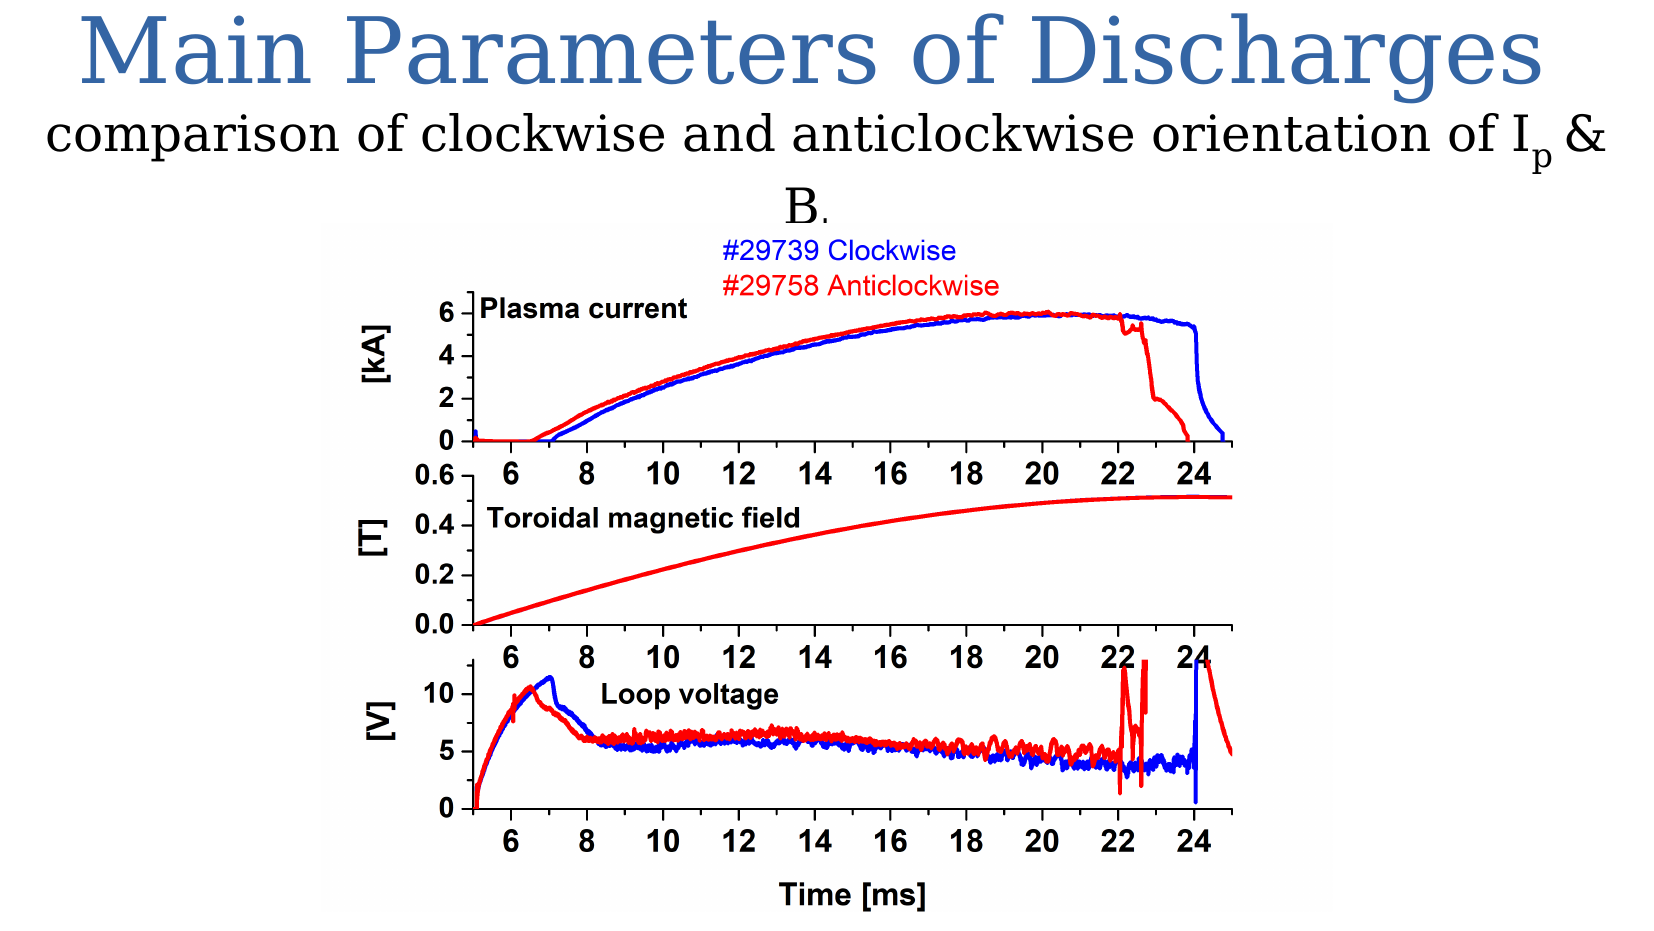

# Main Parameters of Discharges comparison of clockwise and anticlockwise orientation of Ip & Btor
6